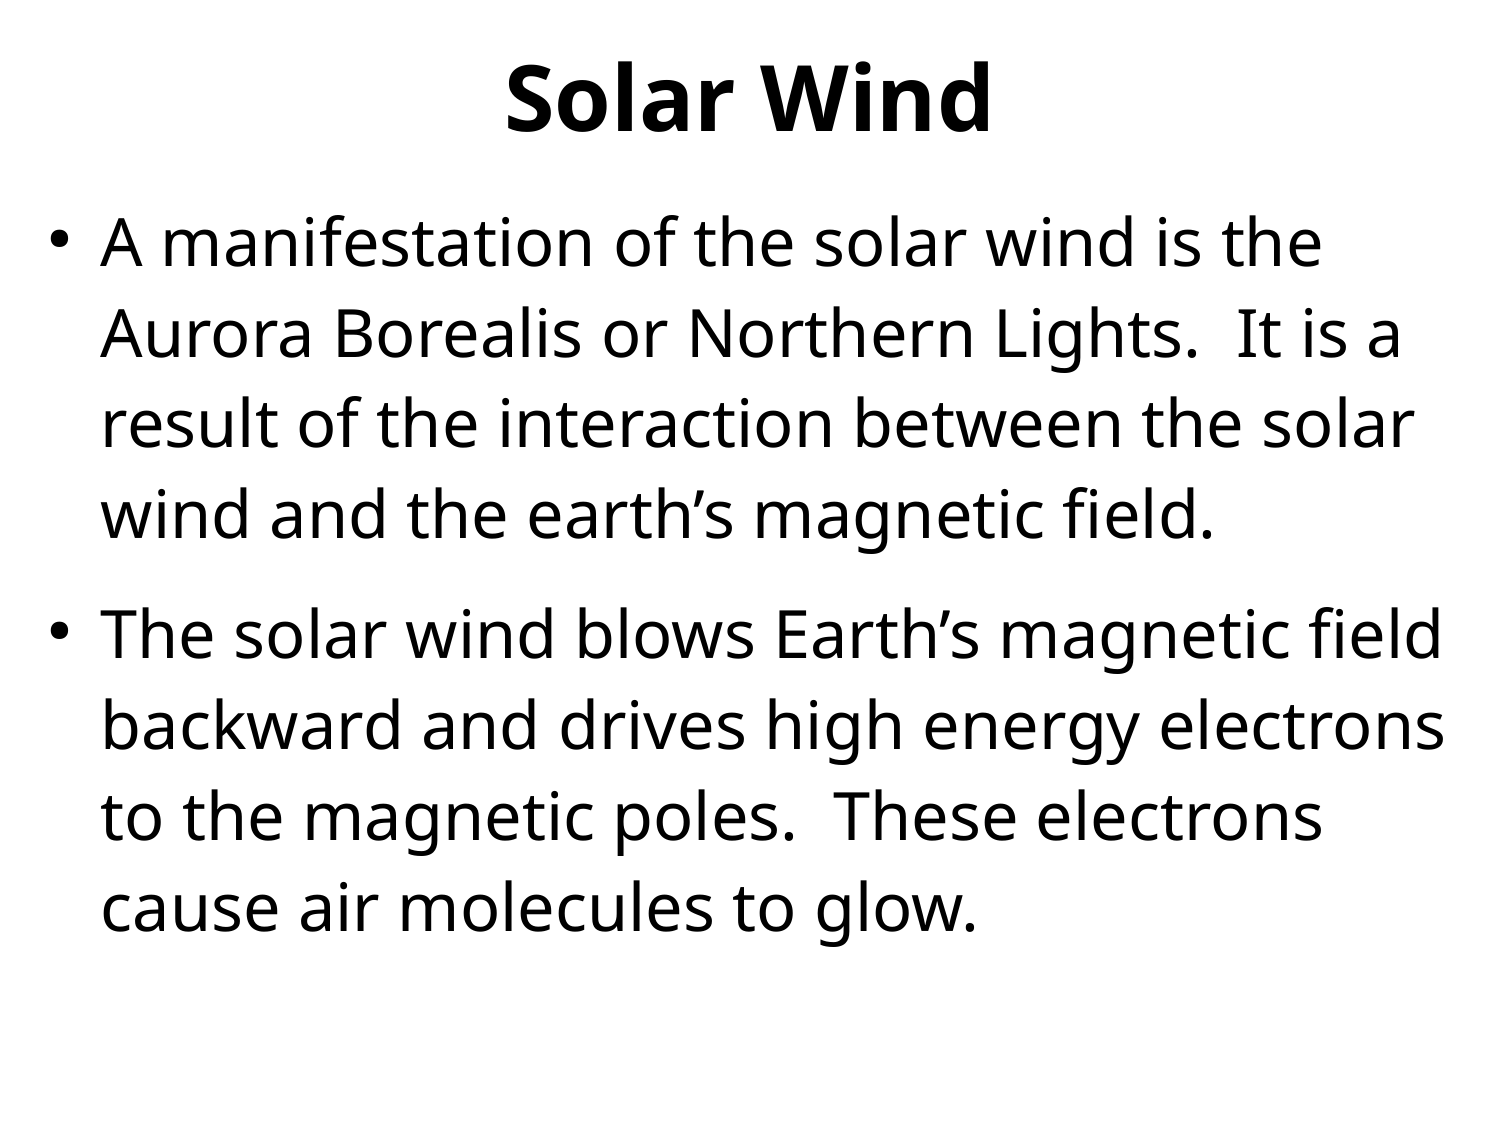

# Solar Wind
35 days
35 days
A manifestation of the solar wind is the Aurora Borealis or Northern Lights. It is a result of the interaction between the solar wind and the earth’s magnetic field.
The solar wind blows Earth’s magnetic field backward and drives high energy electrons to the magnetic poles. These electrons cause air molecules to glow.
27 days
25 days
25 days